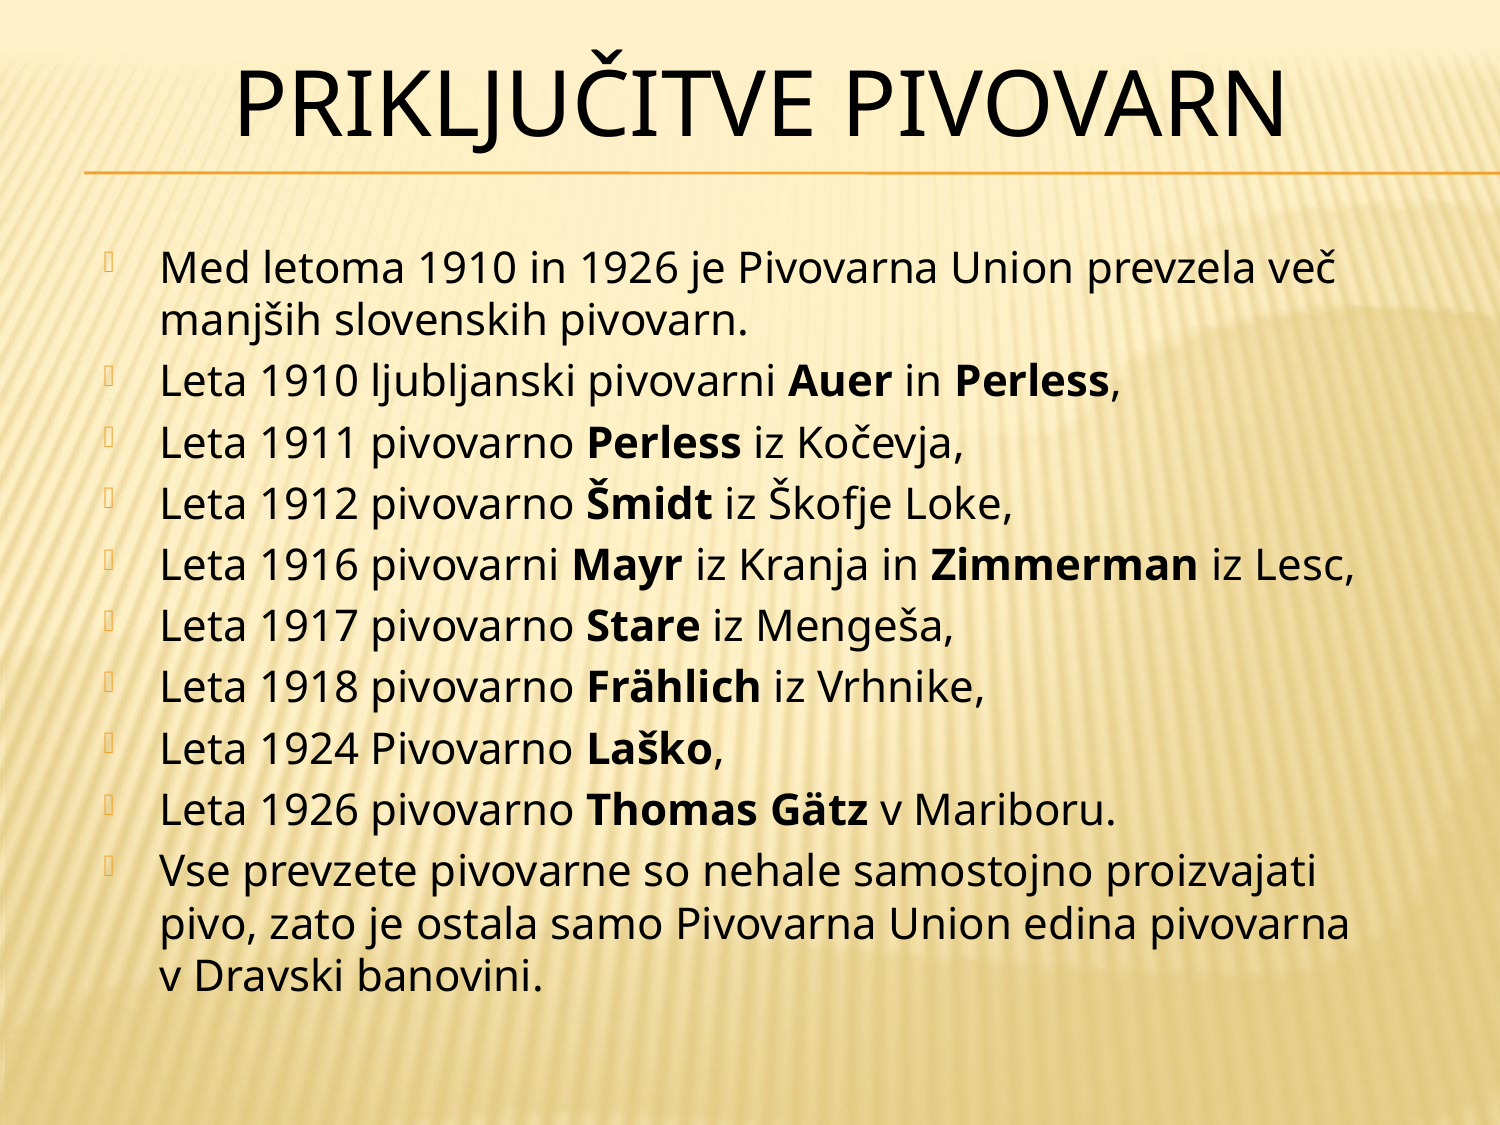

# PRIKLJUČITVE PIVOVARN
Med letoma 1910 in 1926 je Pivovarna Union prevzela več manjših slovenskih pivovarn.
Leta 1910 ljubljanski pivovarni Auer in Perless,
Leta 1911 pivovarno Perless iz Kočevja,
Leta 1912 pivovarno Šmidt iz Škofje Loke,
Leta 1916 pivovarni Mayr iz Kranja in Zimmerman iz Lesc,
Leta 1917 pivovarno Stare iz Mengeša,
Leta 1918 pivovarno Frählich iz Vrhnike,
Leta 1924 Pivovarno Laško,
Leta 1926 pivovarno Thomas Gätz v Mariboru.
Vse prevzete pivovarne so nehale samostojno proizvajati pivo, zato je ostala samo Pivovarna Union edina pivovarna v Dravski banovini.